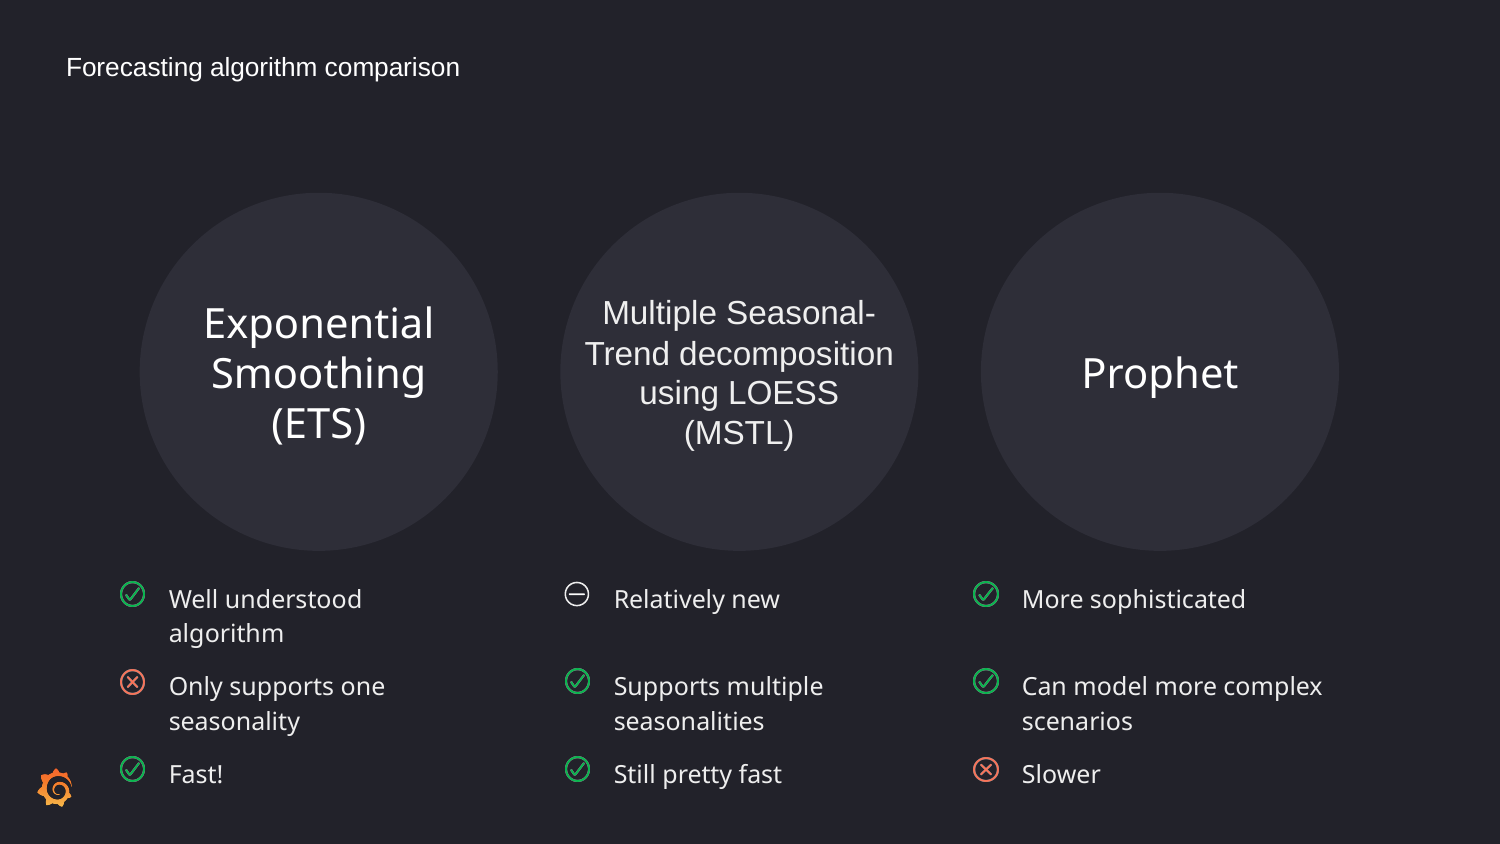

# Forecasting algorithm comparison
Exponential Smoothing
(ETS)
Multiple Seasonal-Trend decomposition using LOESS
(MSTL)
Prophet
Well understood algorithm
Only supports one seasonality
Fast!
Relatively new
Supports multiple seasonalities
Still pretty fast
More sophisticated
Can model more complex scenarios
Slower